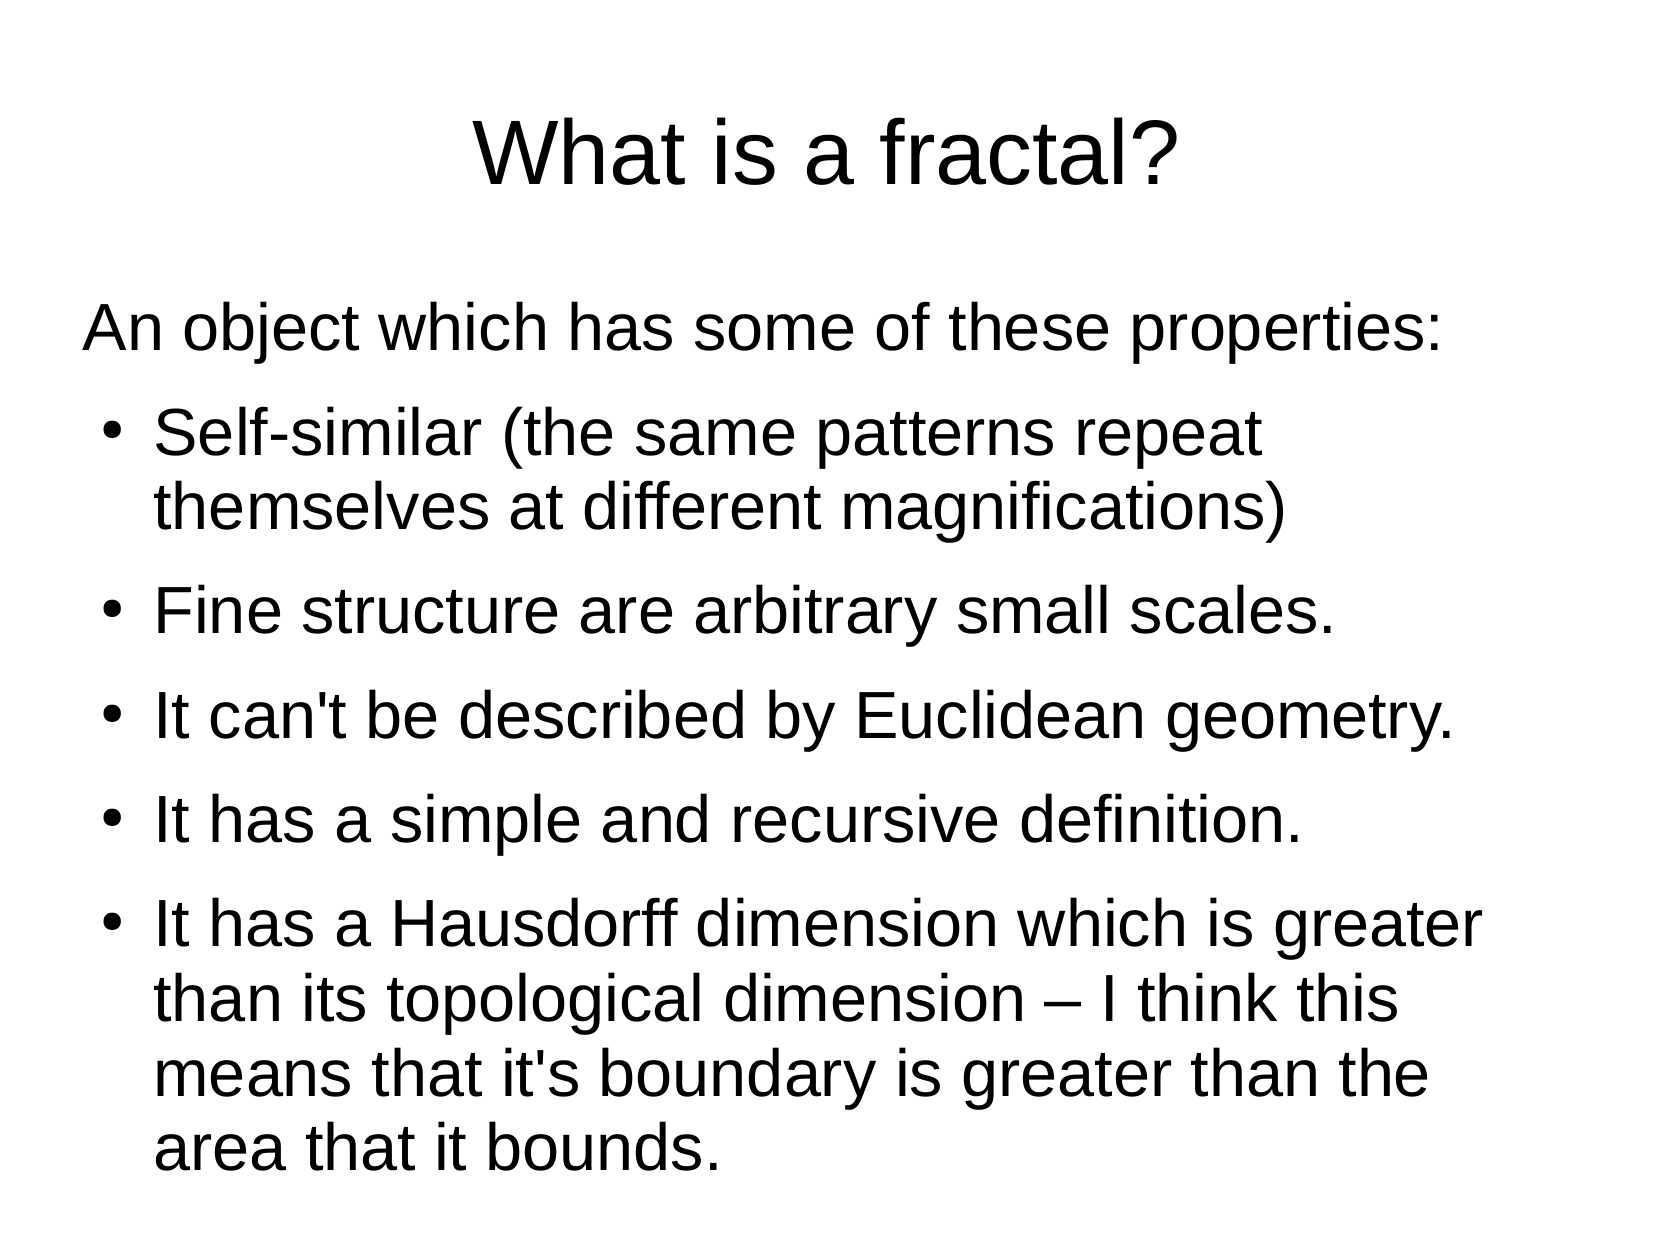

# What is a fractal?
An object which has some of these properties:
Self-similar (the same patterns repeat themselves at different magnifications)
Fine structure are arbitrary small scales.
It can't be described by Euclidean geometry.
It has a simple and recursive definition.
It has a Hausdorff dimension which is greater than its topological dimension – I think this means that it's boundary is greater than the area that it bounds.